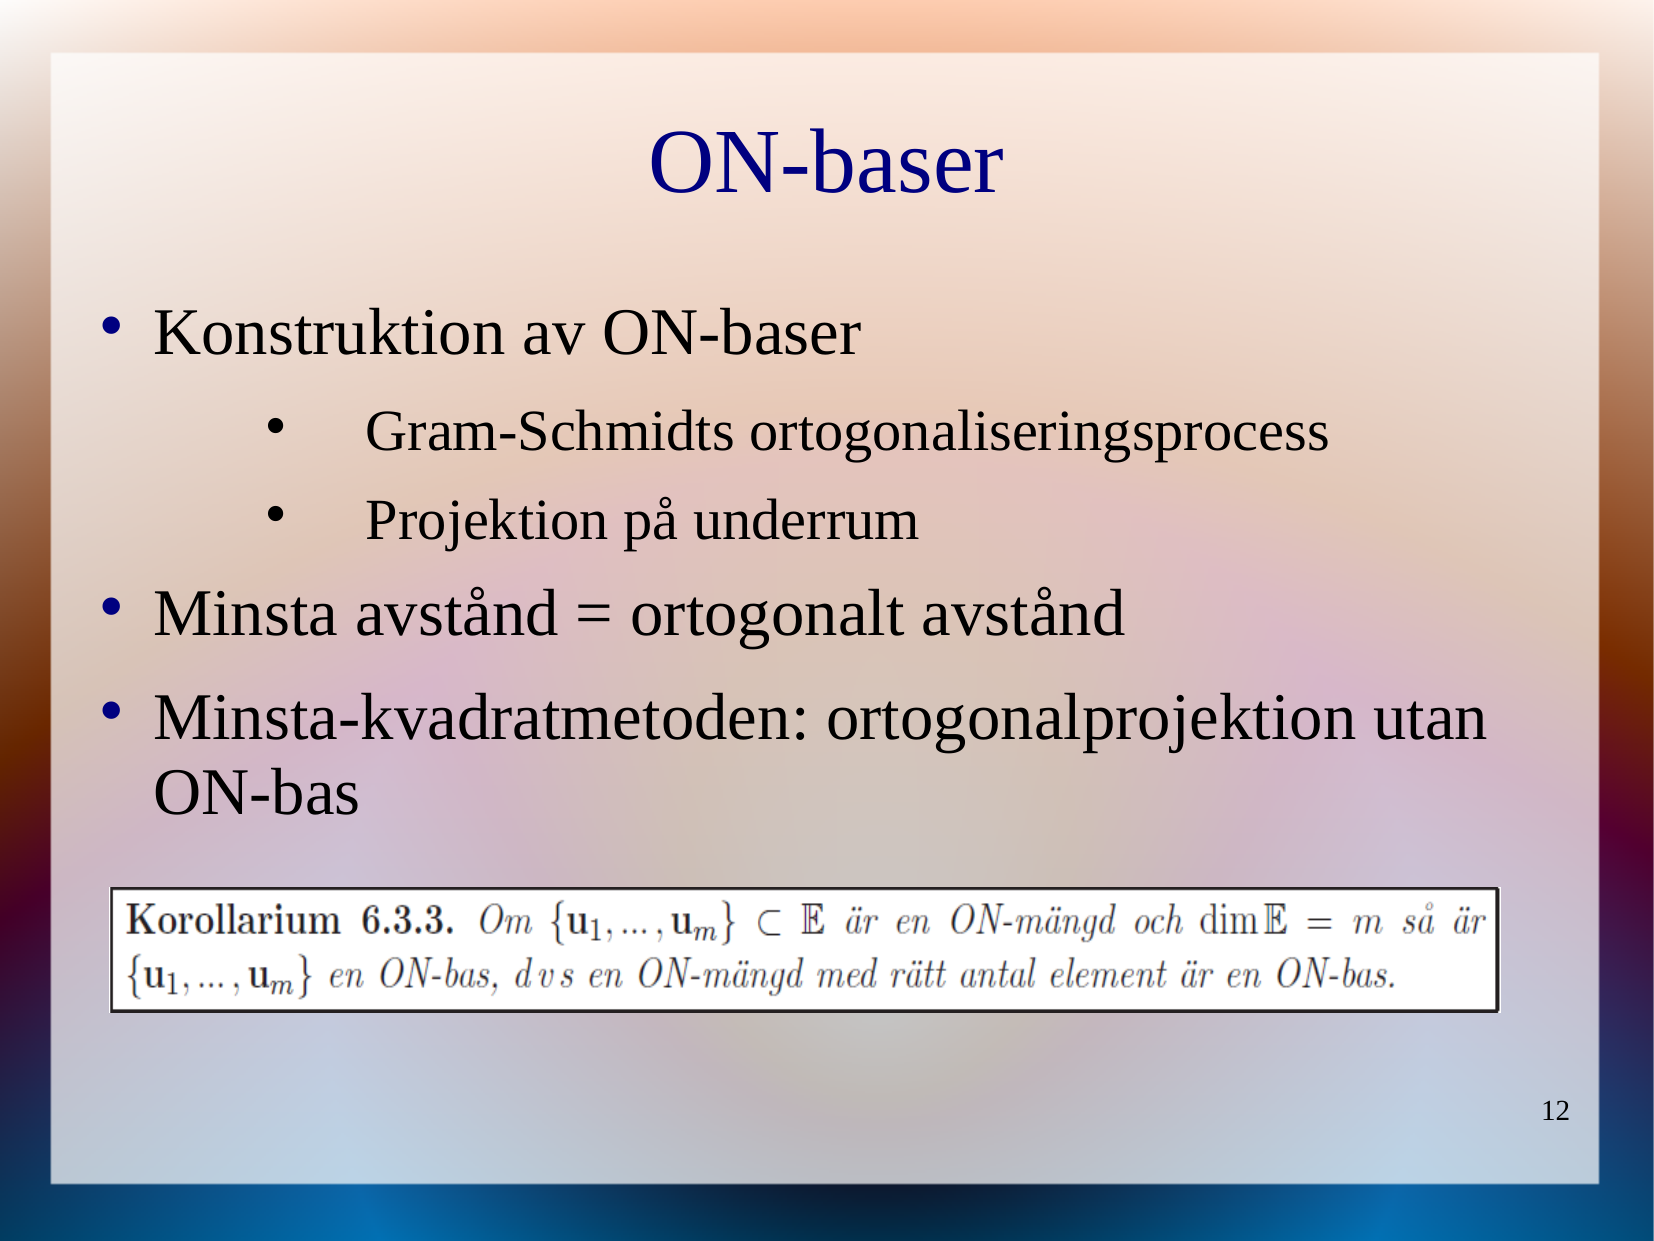

# ON-baser
Konstruktion av ON-baser
Gram-Schmidts ortogonaliseringsprocess
Projektion på underrum
Minsta avstånd = ortogonalt avstånd
Minsta-kvadratmetoden: ortogonalprojektion utan ON-bas
12